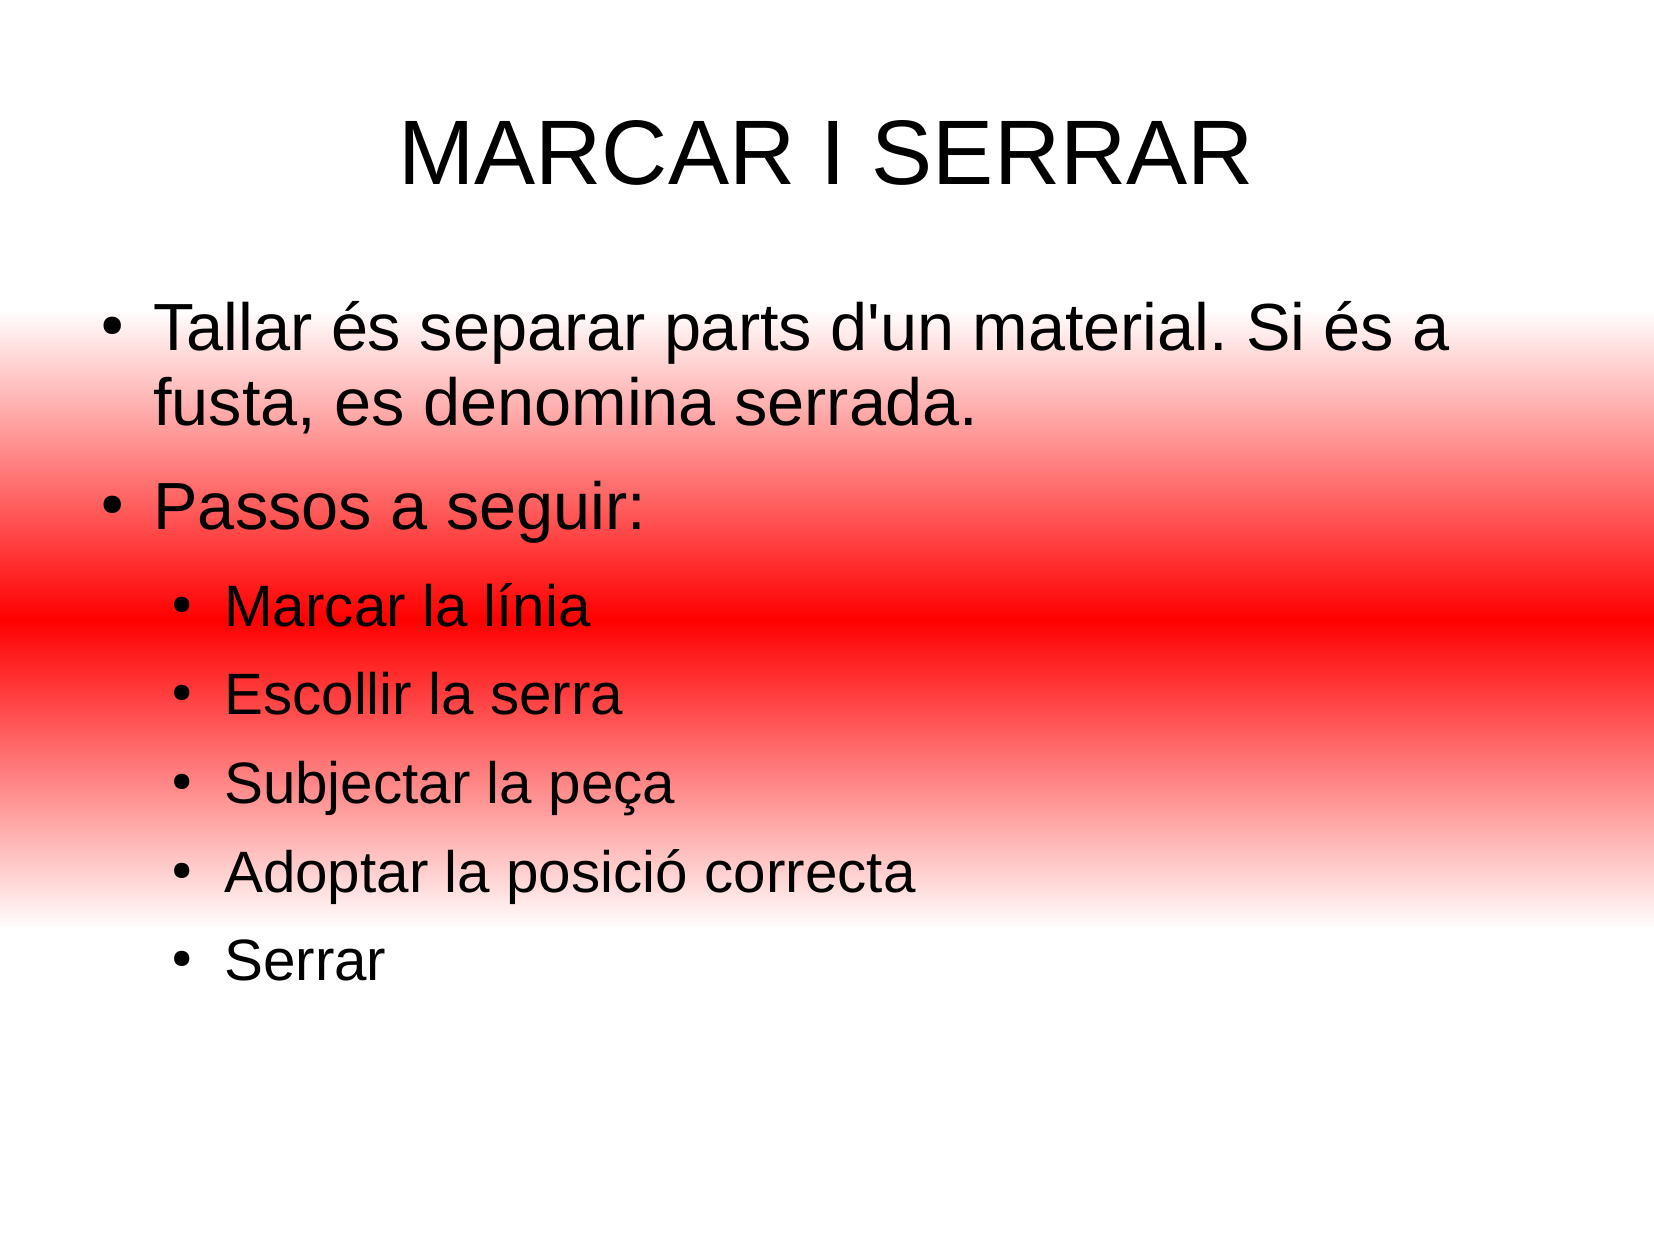

# MARCAR I SERRAR
Tallar és separar parts d'un material. Si és a fusta, es denomina serrada.
Passos a seguir:
Marcar la línia
Escollir la serra
Subjectar la peça
Adoptar la posició correcta
Serrar